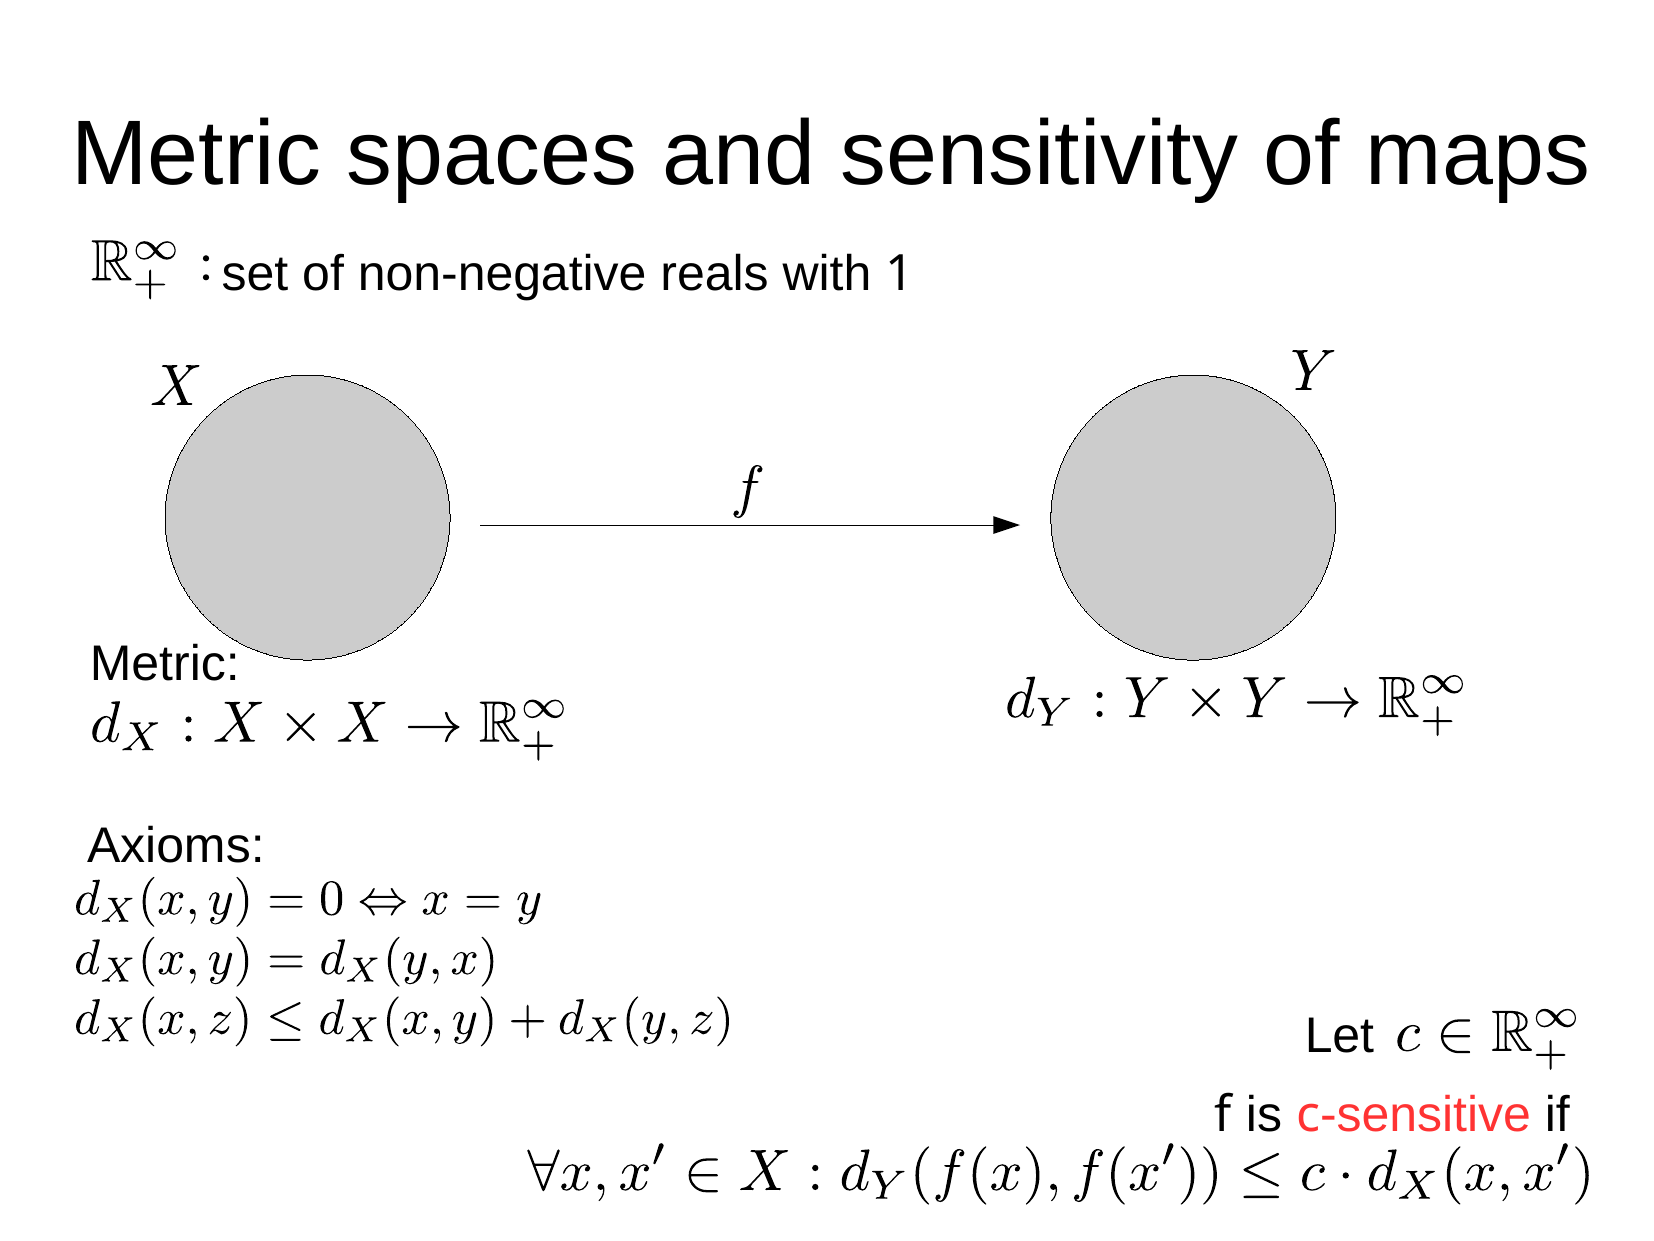

# Metric spaces and sensitivity of maps
set of non-negative reals with 1
Metric:
Axioms:
Let
f is c-sensitive if